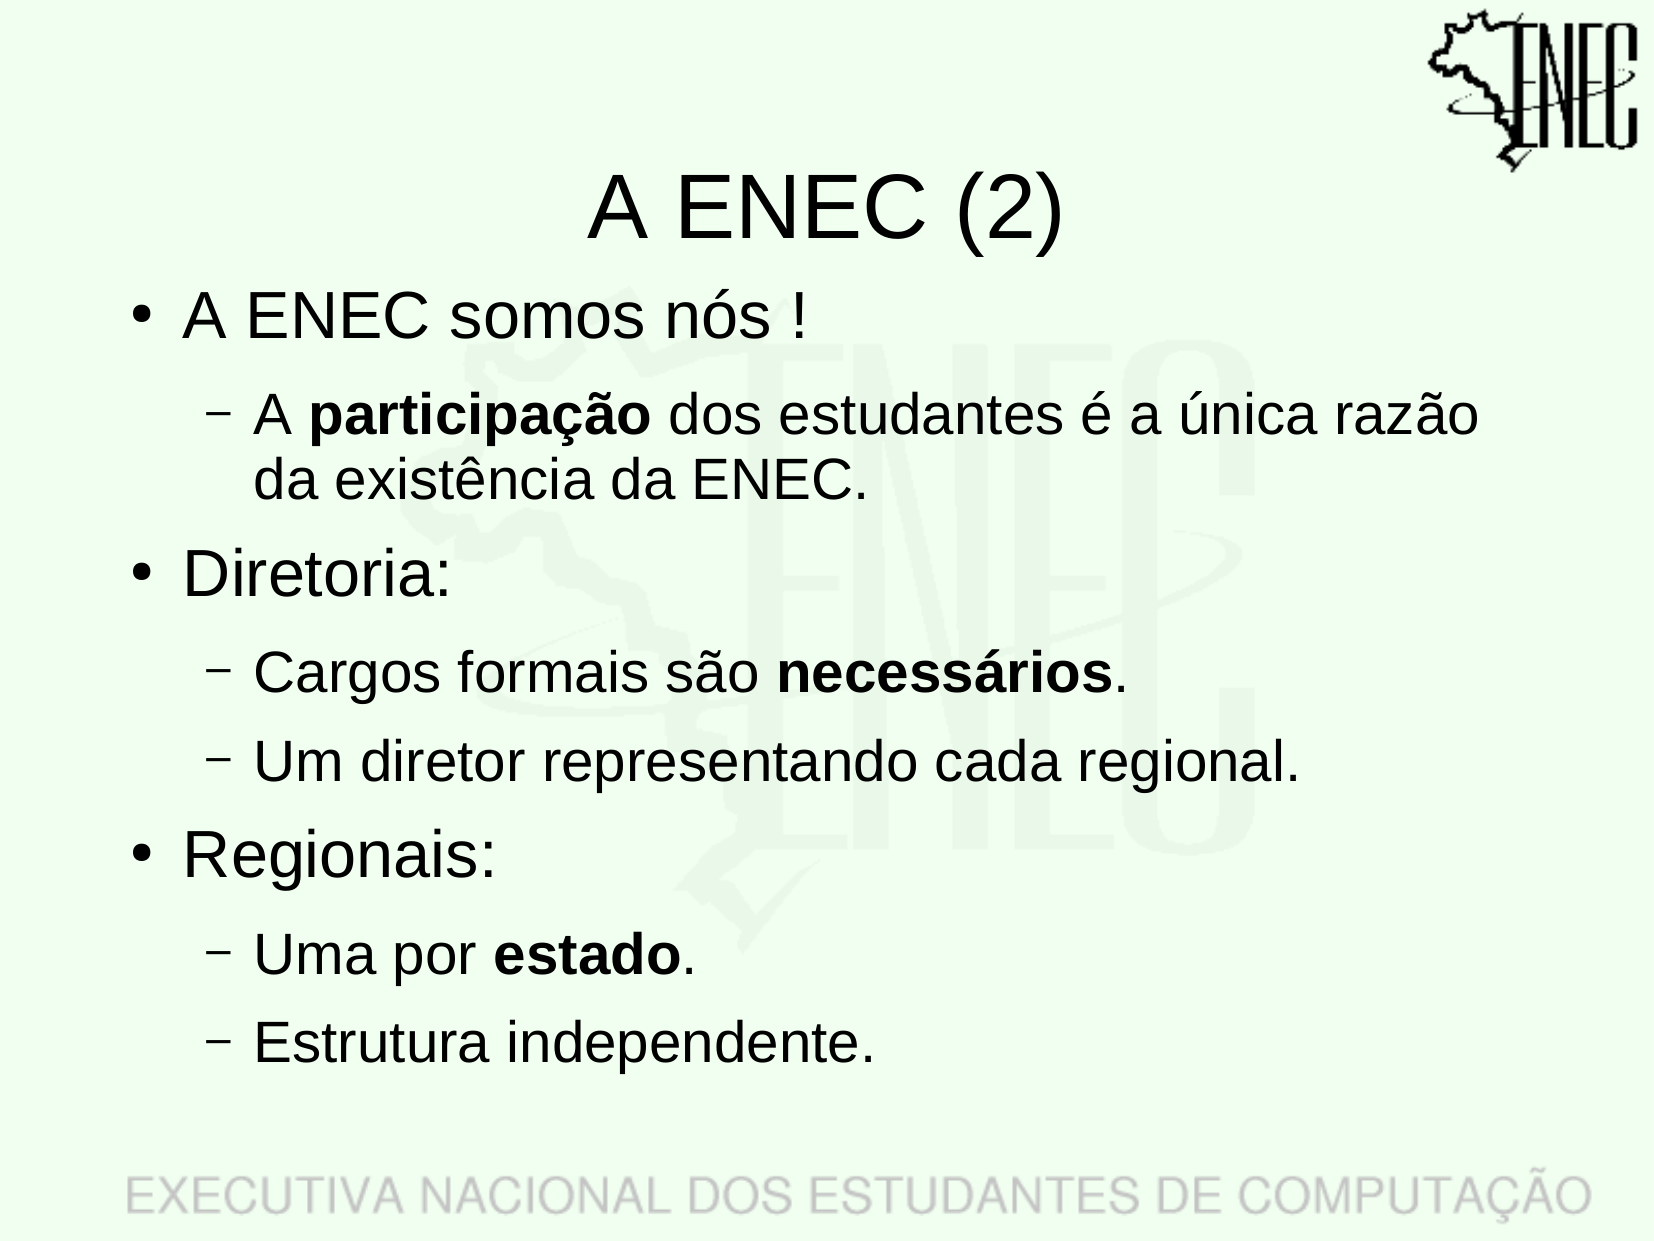

# A ENEC (2)
A ENEC somos nós !
A participação dos estudantes é a única razão da existência da ENEC.
Diretoria:
Cargos formais são necessários.
Um diretor representando cada regional.
Regionais:
Uma por estado.
Estrutura independente.